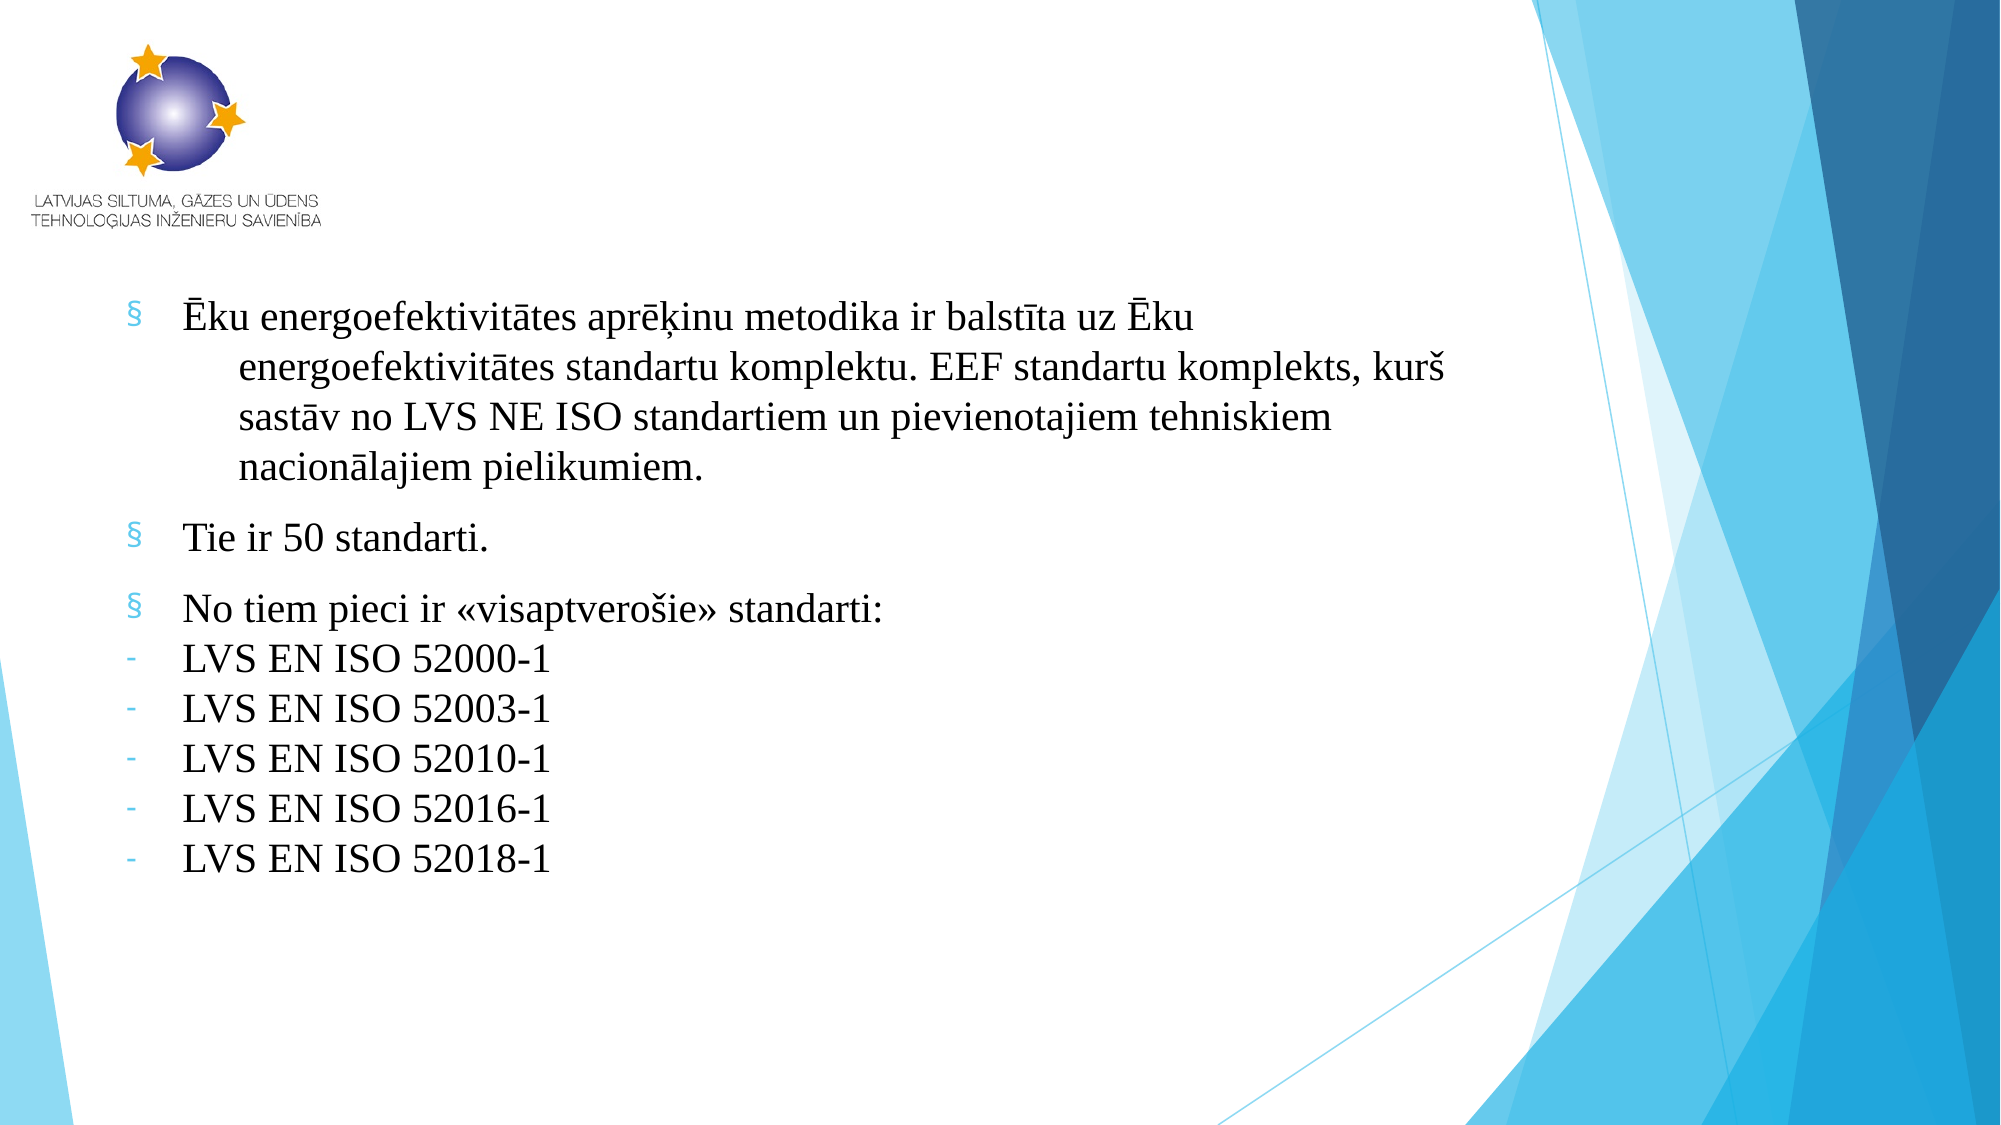

# Ēku energoefektivitātes aprēķinu metodika ir balstīta uz Ēku energoefektivitātes standartu komplektu. EEF standartu komplekts, kurš sastāv no LVS NE ISO standartiem un pievienotajiem tehniskiem nacionālajiem pielikumiem.
Tie ir 50 standarti.
No tiem pieci ir «visaptverošie» standarti:
LVS EN ISO 52000-1
LVS EN ISO 52003-1
LVS EN ISO 52010-1
LVS EN ISO 52016-1
LVS EN ISO 52018-1